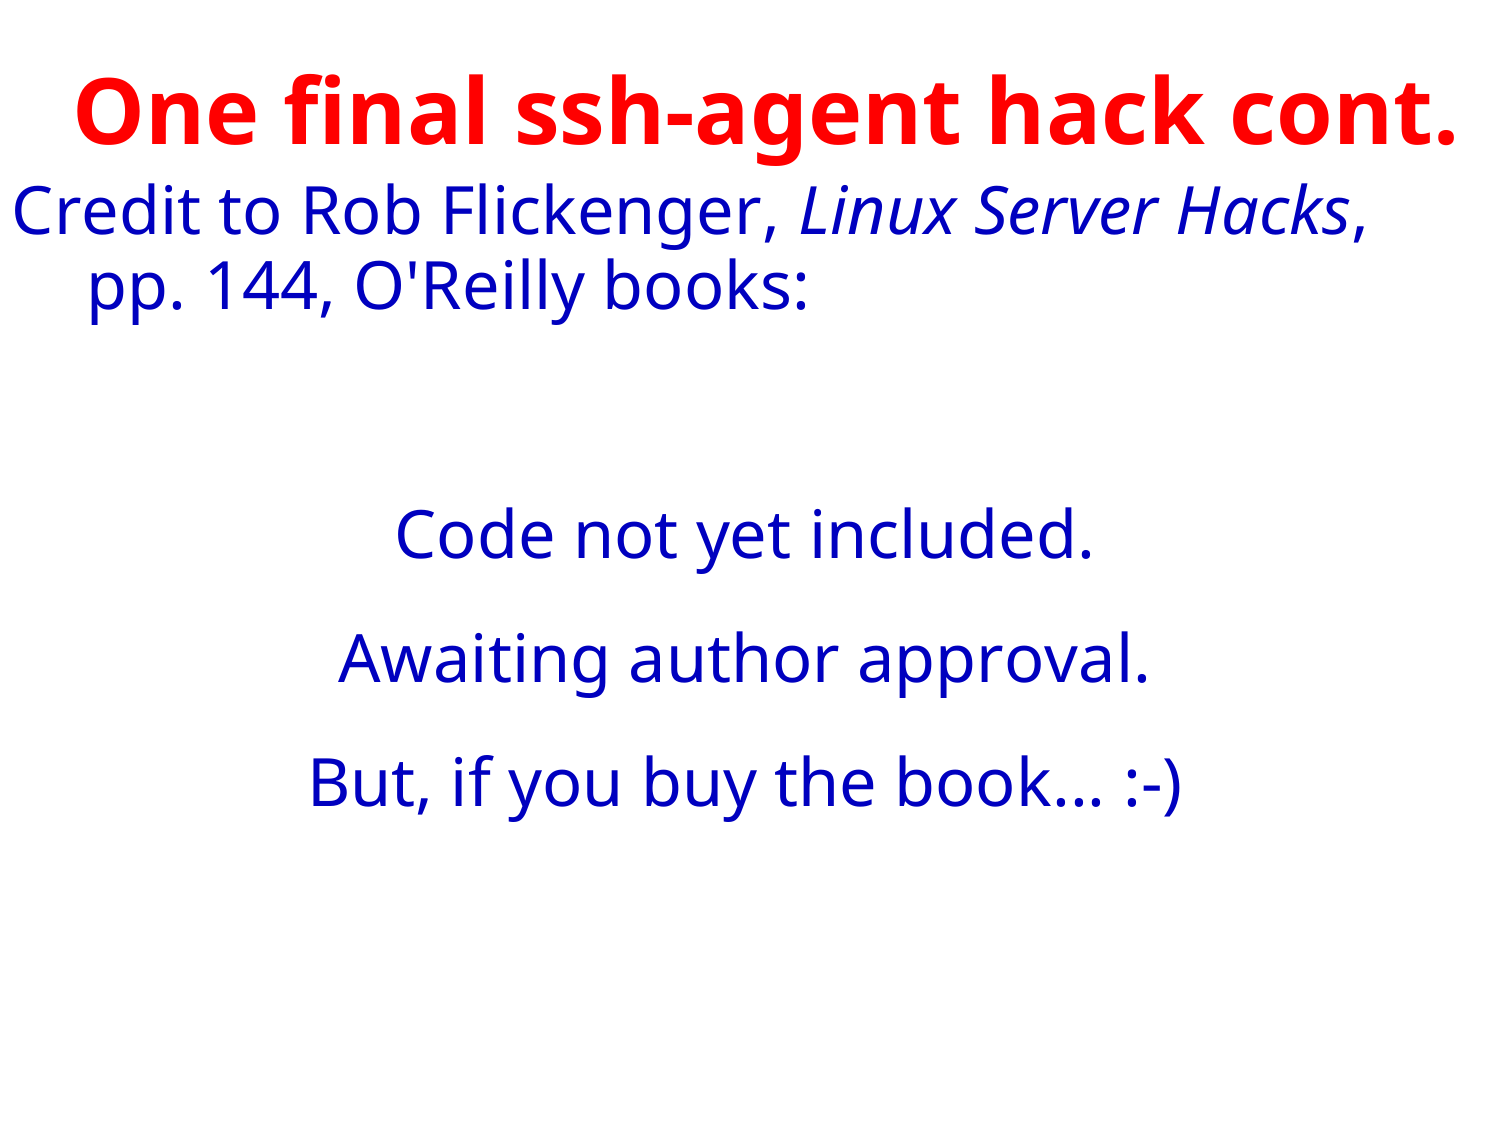

One final ssh-agent hack cont.
# Credit to Rob Flickenger, Linux Server Hacks, pp. 144, O'Reilly books:
Code not yet included.
Awaiting author approval.
But, if you buy the book... :-)